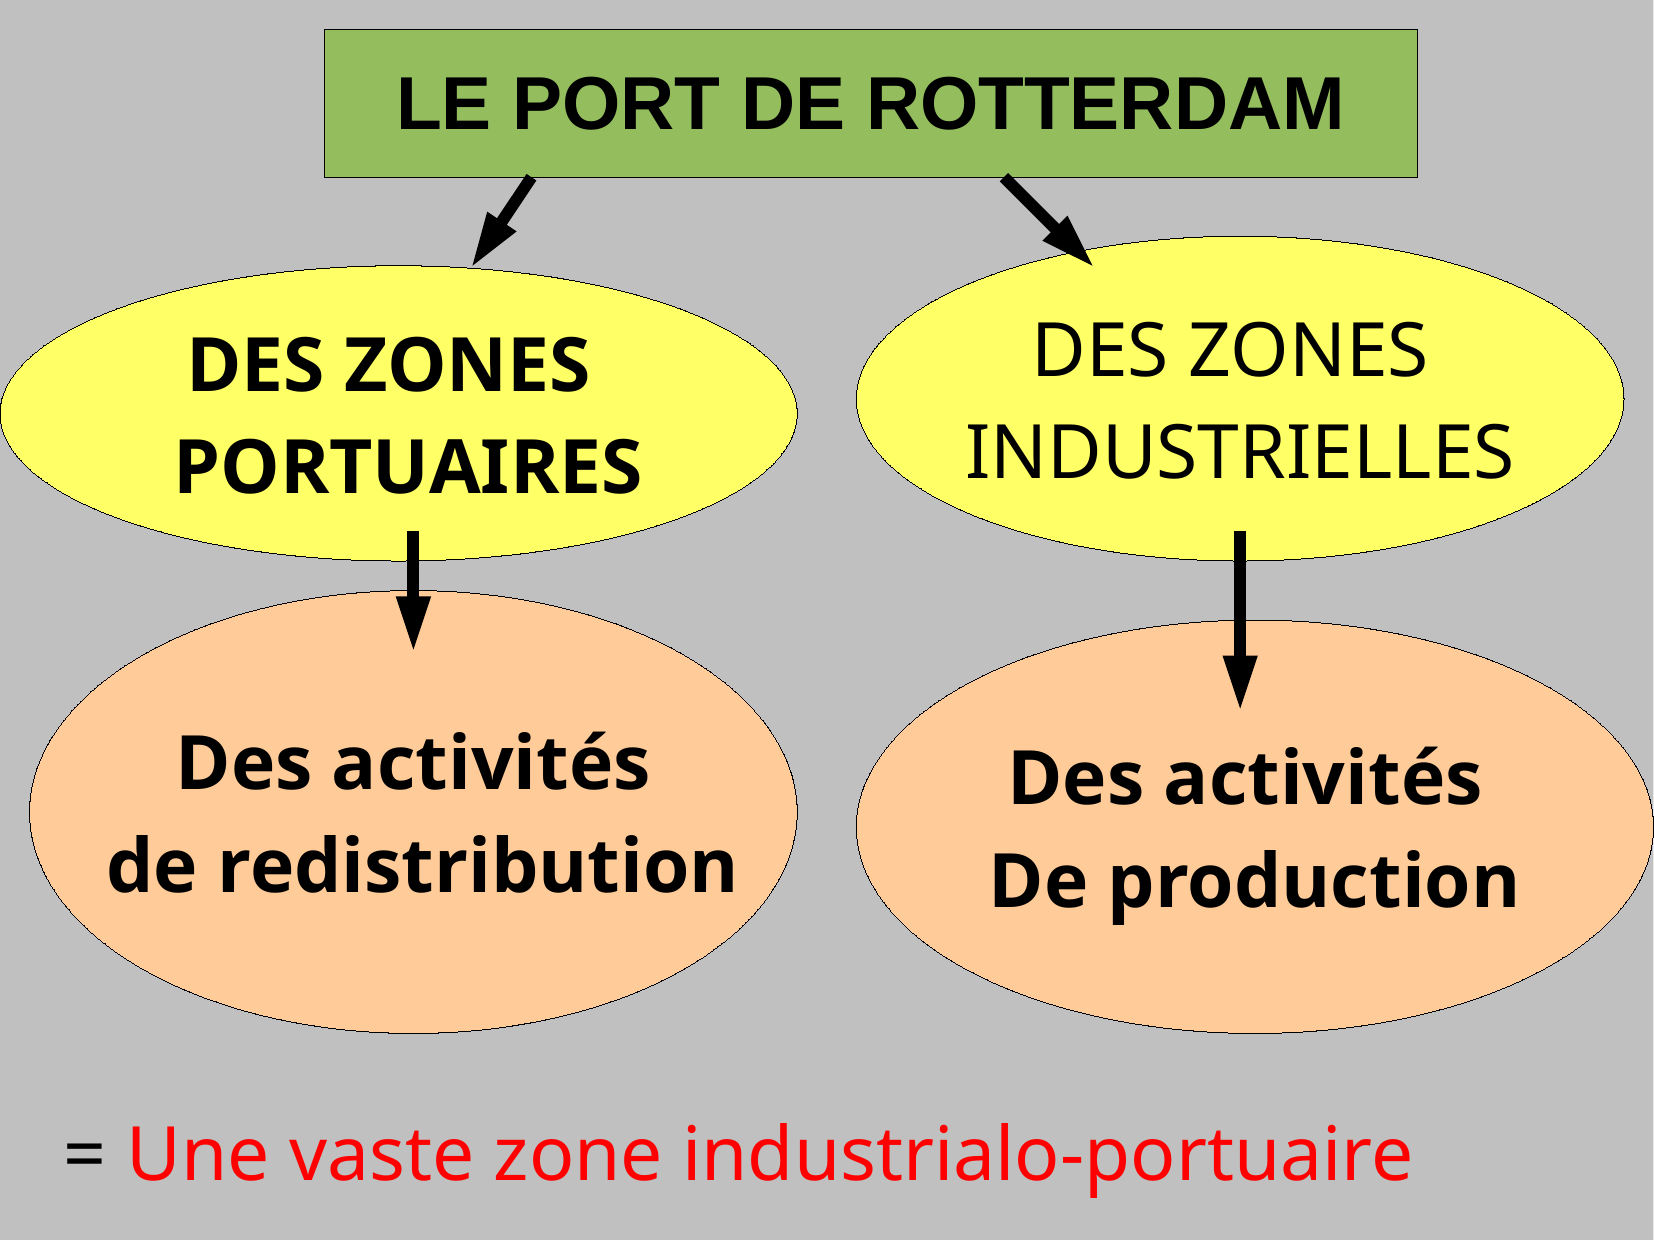

LE PORT DE ROTTERDAM
DES ZONES
INDUSTRIELLES
DES ZONES
 PORTUAIRES
Des activités
 de redistribution
Des activités
De production
 = Une vaste zone industrialo-portuaire